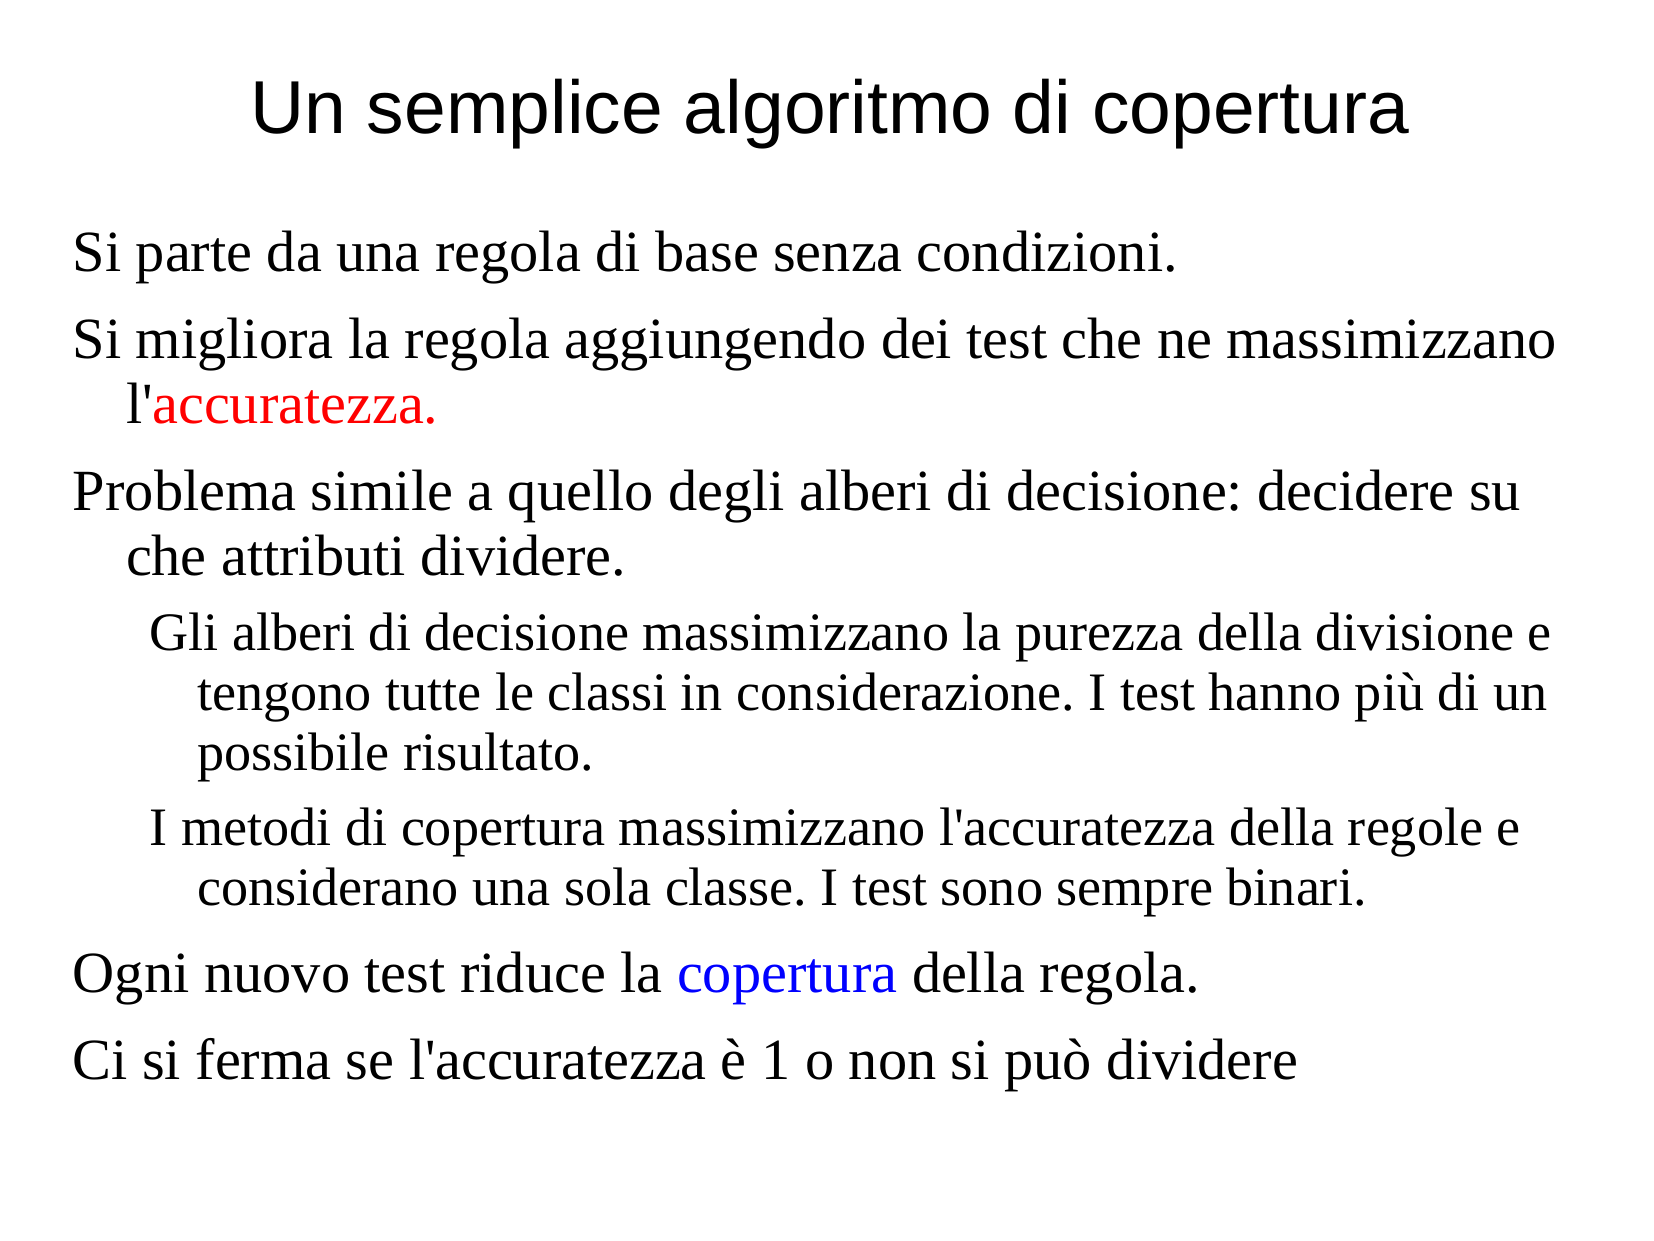

# Un semplice algoritmo di copertura
Si parte da una regola di base senza condizioni.
Si migliora la regola aggiungendo dei test che ne massimizzano l'accuratezza.
Problema simile a quello degli alberi di decisione: decidere su che attributi dividere.
Gli alberi di decisione massimizzano la purezza della divisione e tengono tutte le classi in considerazione. I test hanno più di un possibile risultato.
I metodi di copertura massimizzano l'accuratezza della regole e considerano una sola classe. I test sono sempre binari.
Ogni nuovo test riduce la copertura della regola.
Ci si ferma se l'accuratezza è 1 o non si può dividere